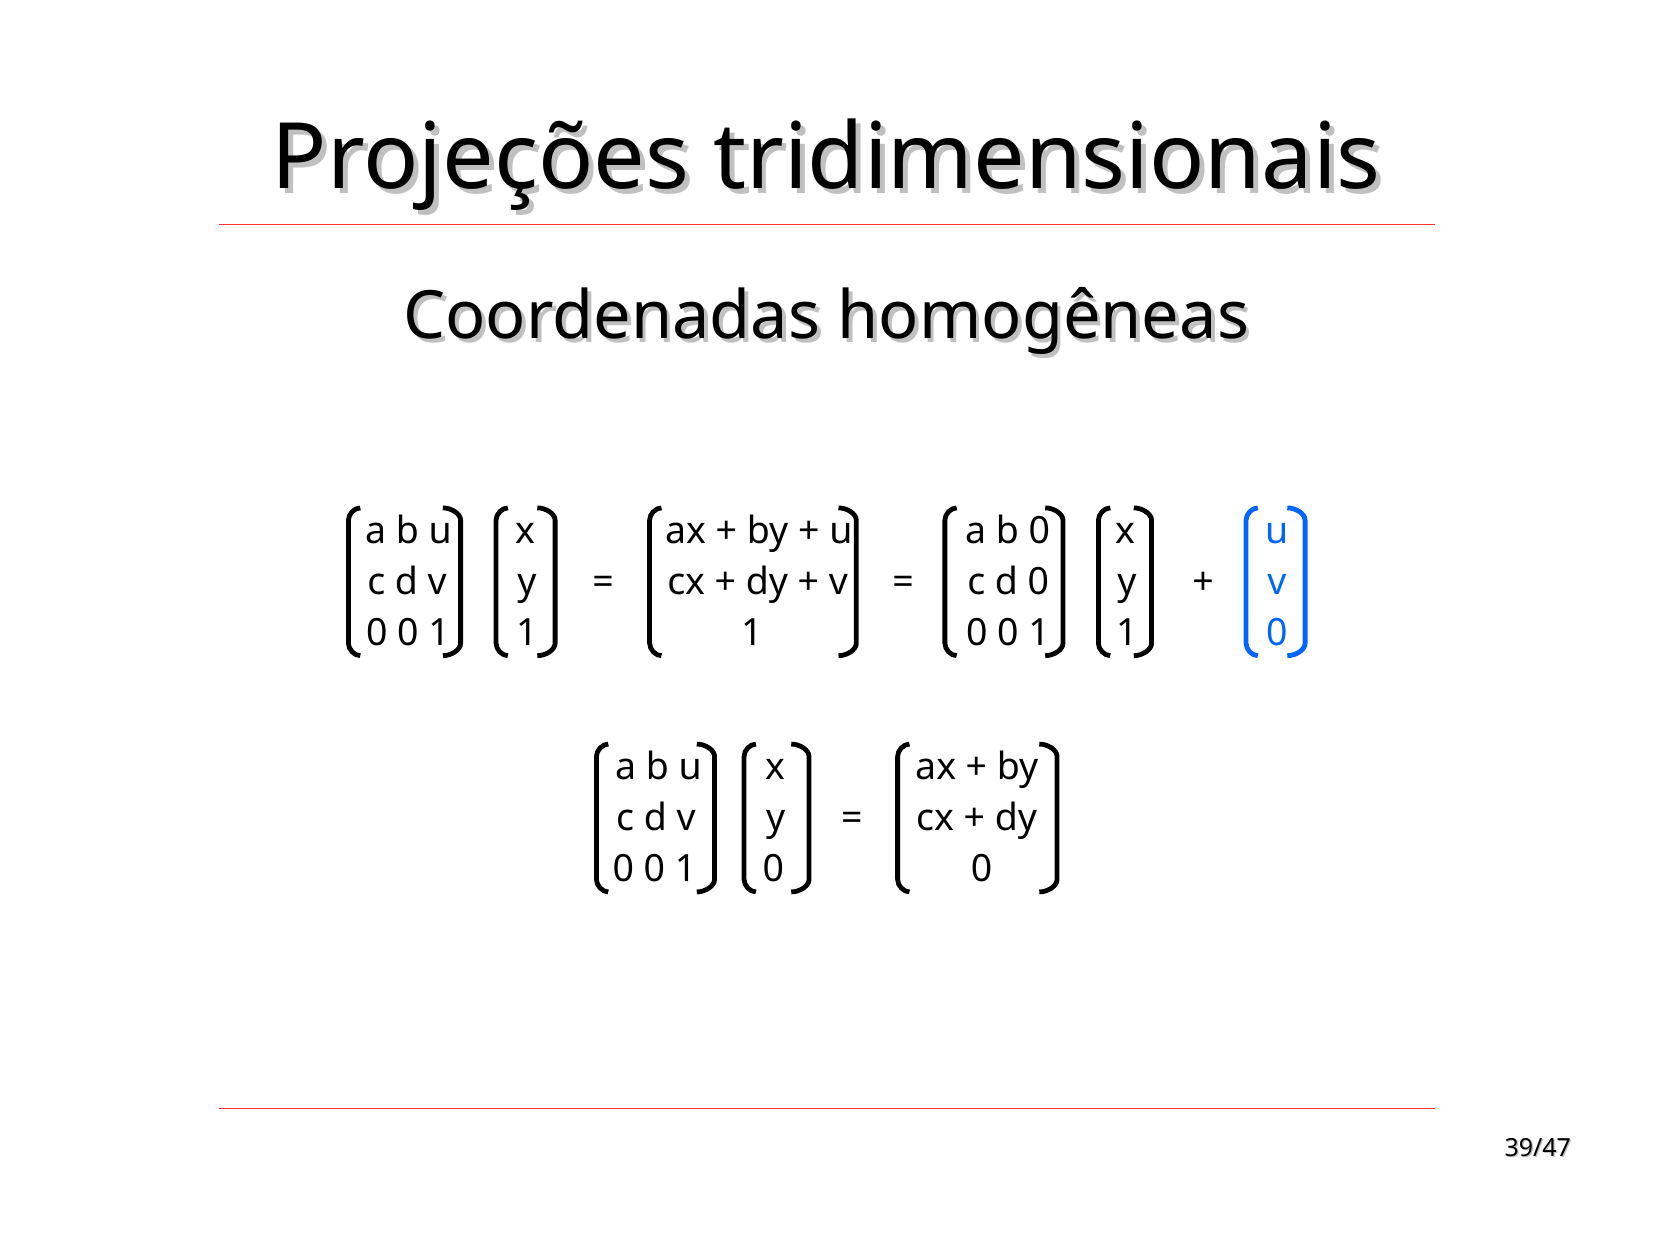

# Projeções tridimensionais
Coordenadas homogêneas
a b u	x		ax + by + u		a b 0	x		u
c d v	y	=	cx + dy + v	=	c d 0	y	+	v
0 0 1	1			1			0 0 1	1		0
a b u	x		ax + by
c d v	y	=	cx + dy
0 0 1	0		 0
39